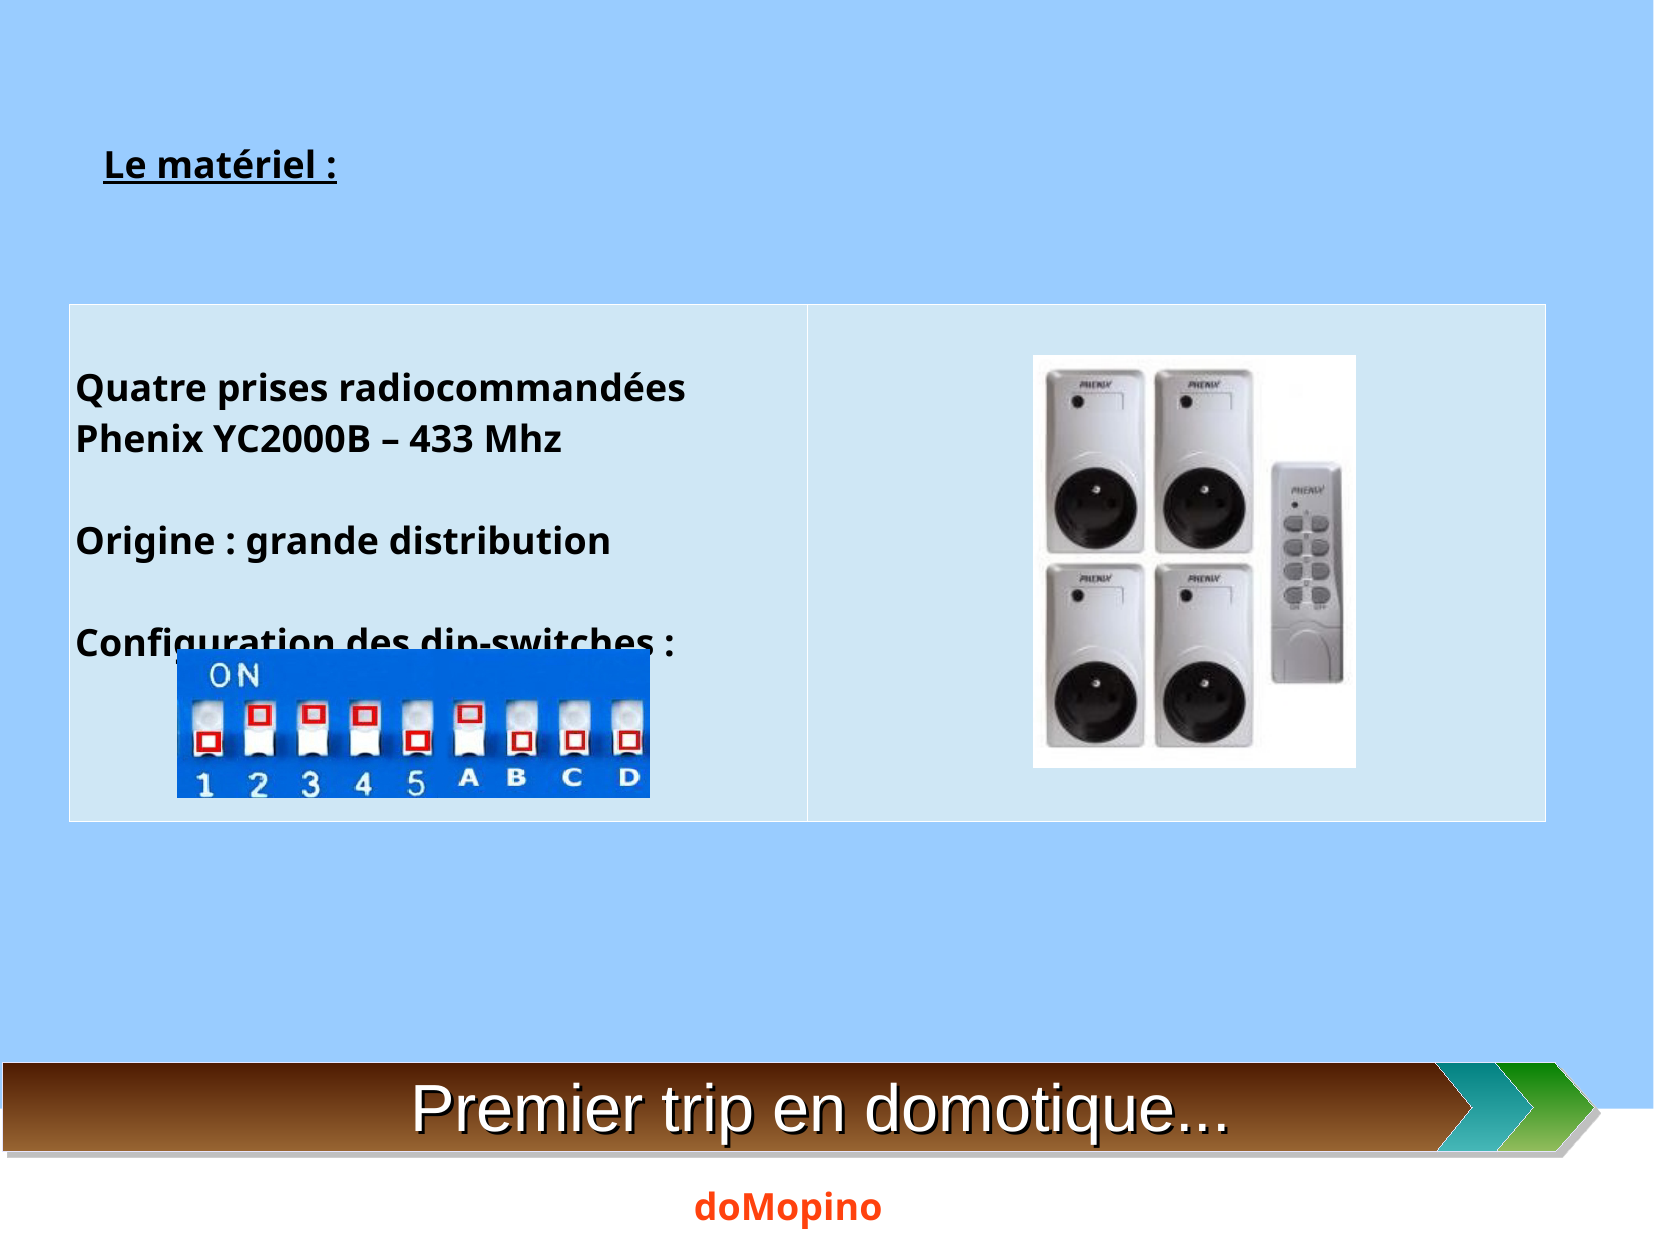

Le matériel :
| Quatre prises radiocommandées Phenix YC2000B – 433 Mhz Origine : grande distribution Configuration des dip-switches : | |
| --- | --- |
# Premier trip en domotique...
doMopino